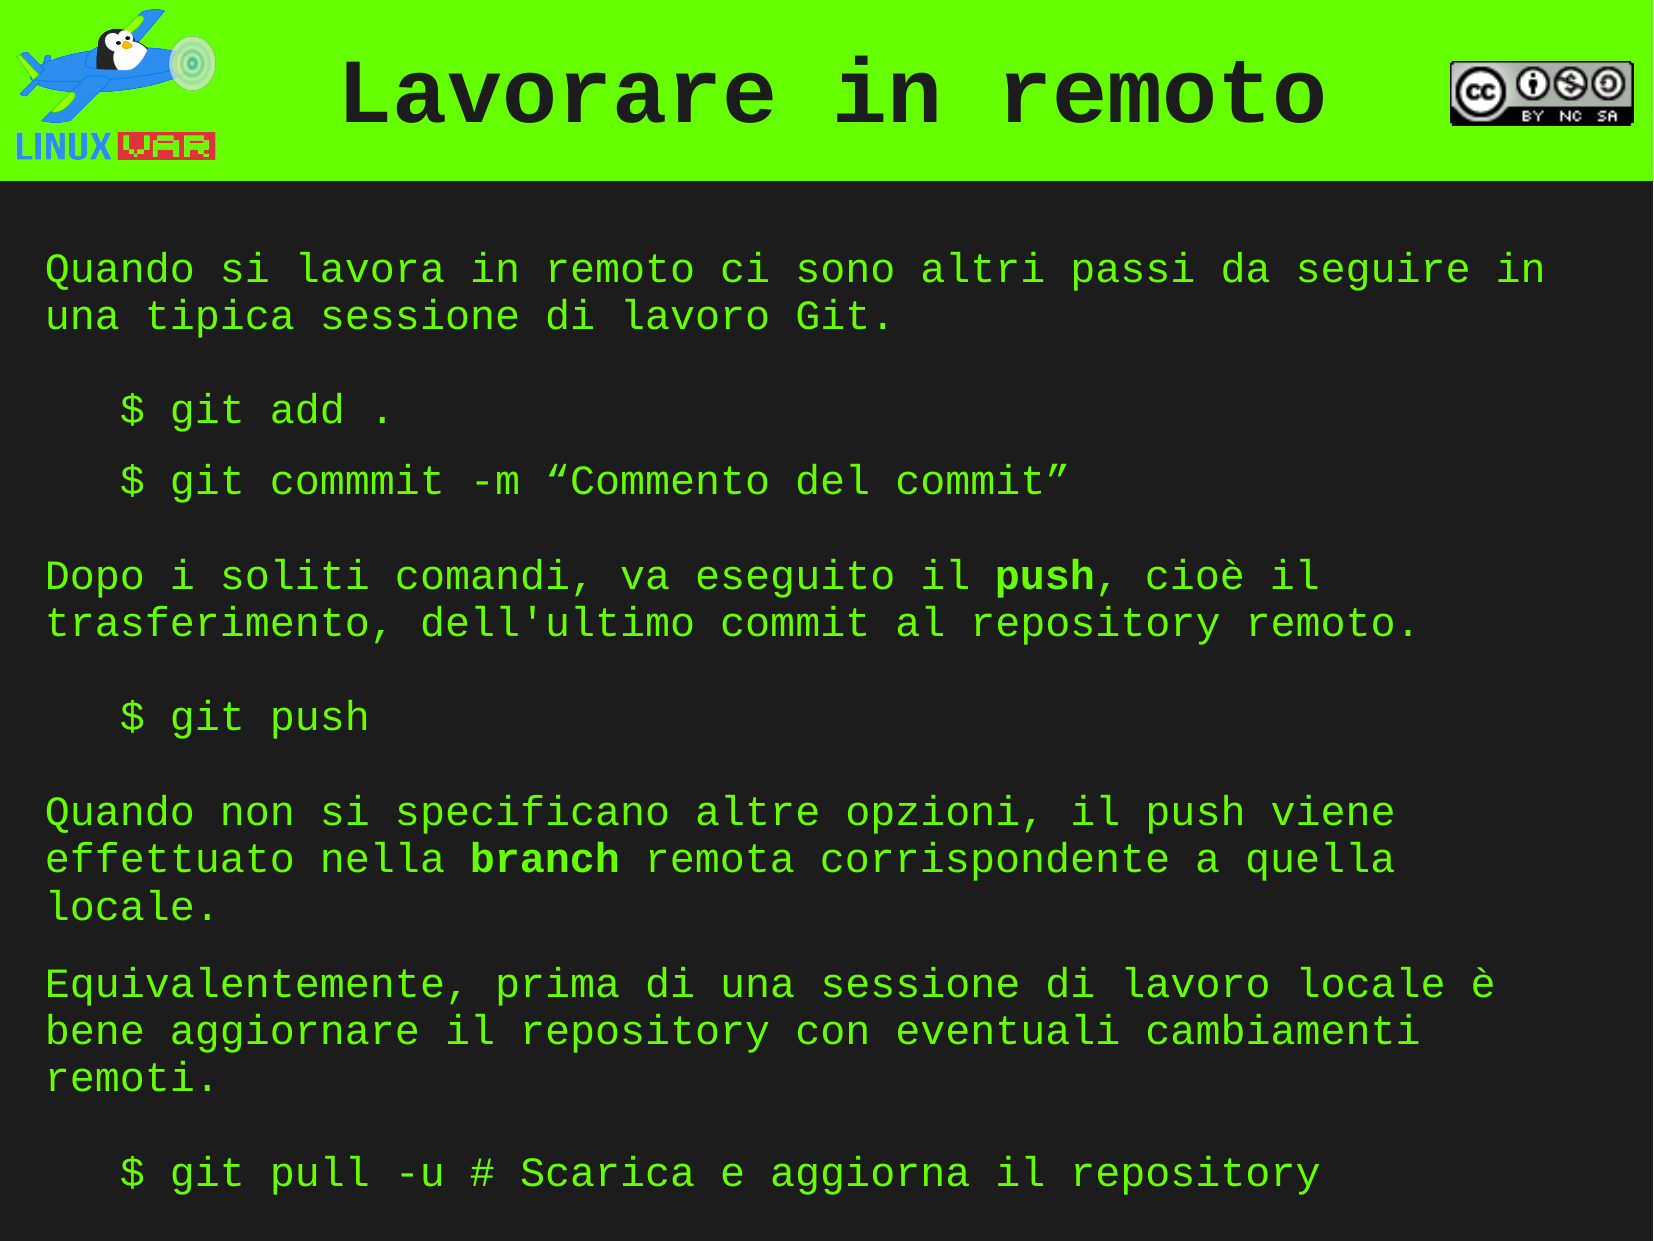

Lavorare in remoto
Quando si lavora in remoto ci sono altri passi da seguire in una tipica sessione di lavoro Git.
	$ git add .
	$ git commmit -m “Commento del commit”
Dopo i soliti comandi, va eseguito il push, cioè il trasferimento, dell'ultimo commit al repository remoto.
	$ git push
Quando non si specificano altre opzioni, il push viene effettuato nella branch remota corrispondente a quella locale.
Equivalentemente, prima di una sessione di lavoro locale è bene aggiornare il repository con eventuali cambiamenti remoti.
	$ git pull -u # Scarica e aggiorna il repository